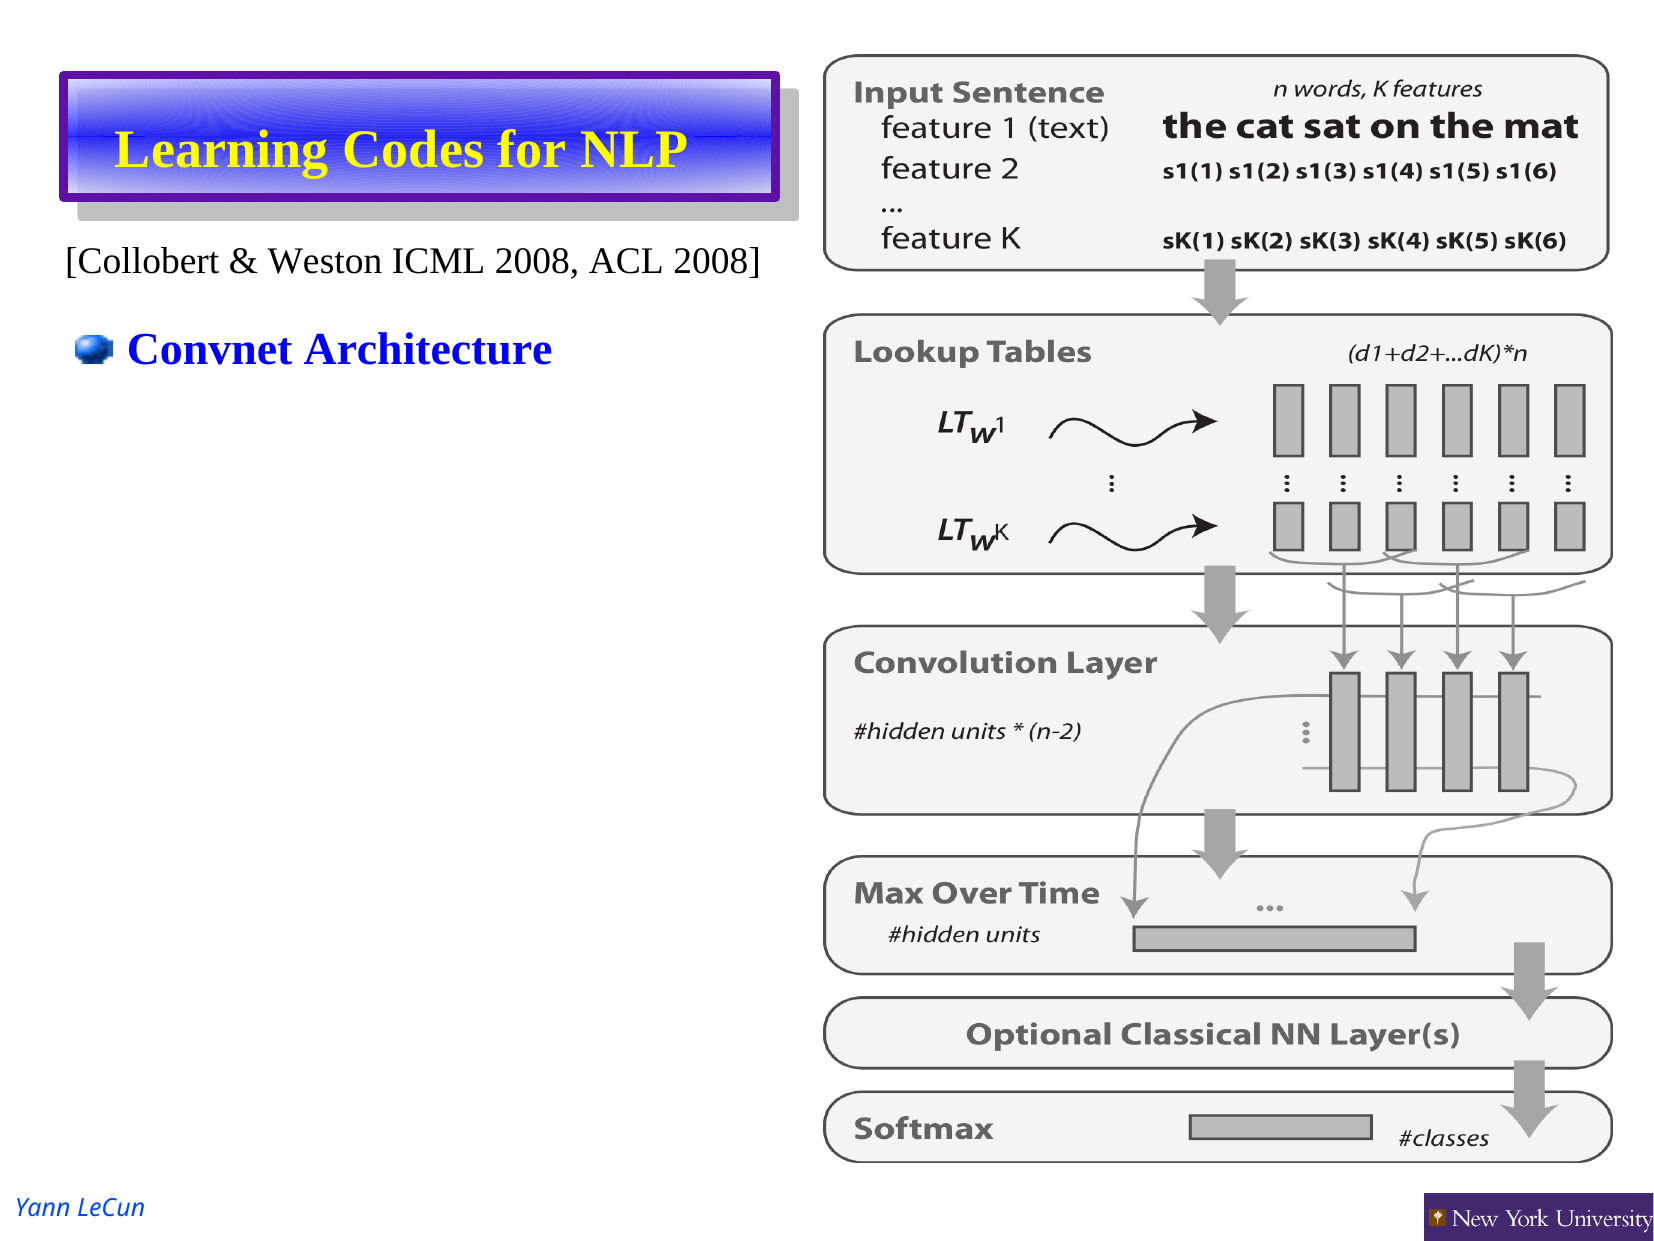

# Learning Codes for NLP
[Collobert & Weston ICML 2008, ACL 2008]
Convnet Architecture